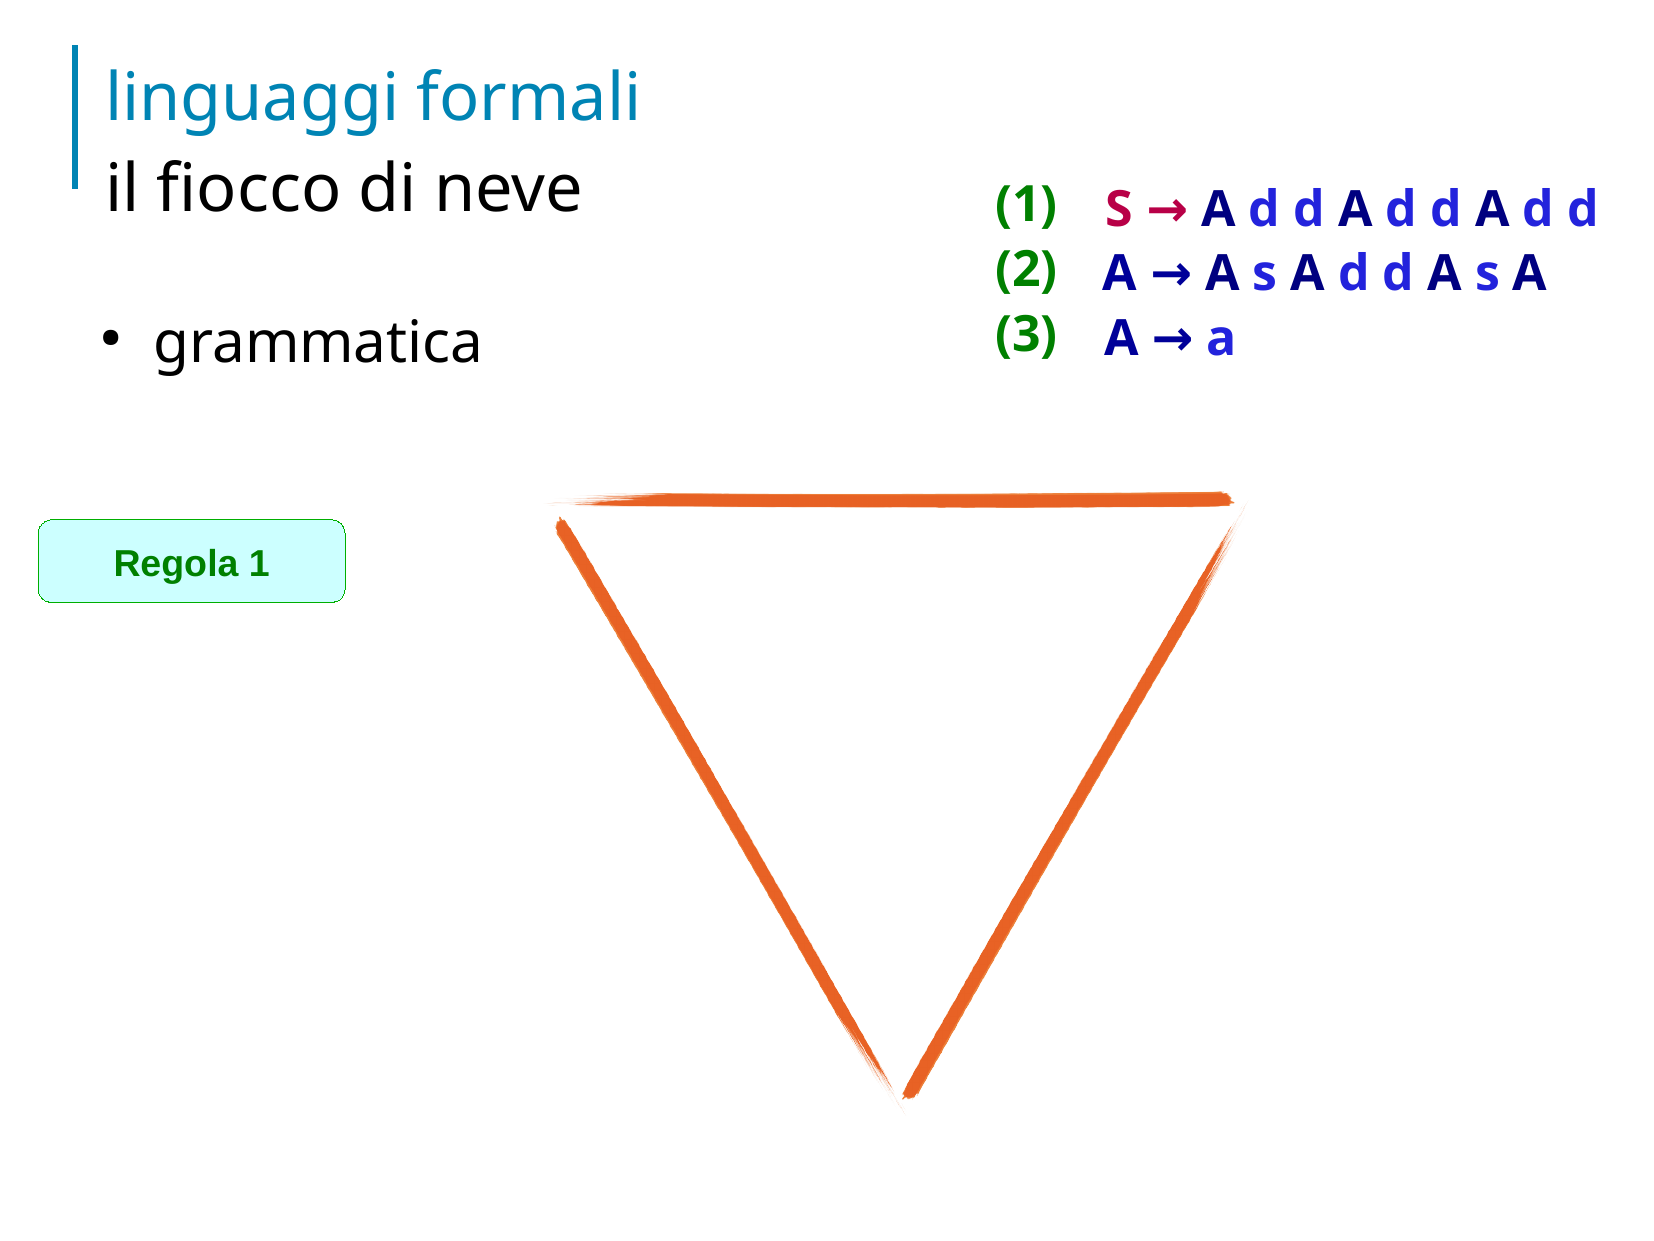

# linguaggi formali il fiocco di neve
(1)
S → A d d A d d A d d
(2)
A → A s A d d A s A
(3)
A → a
grammatica
Regola 1